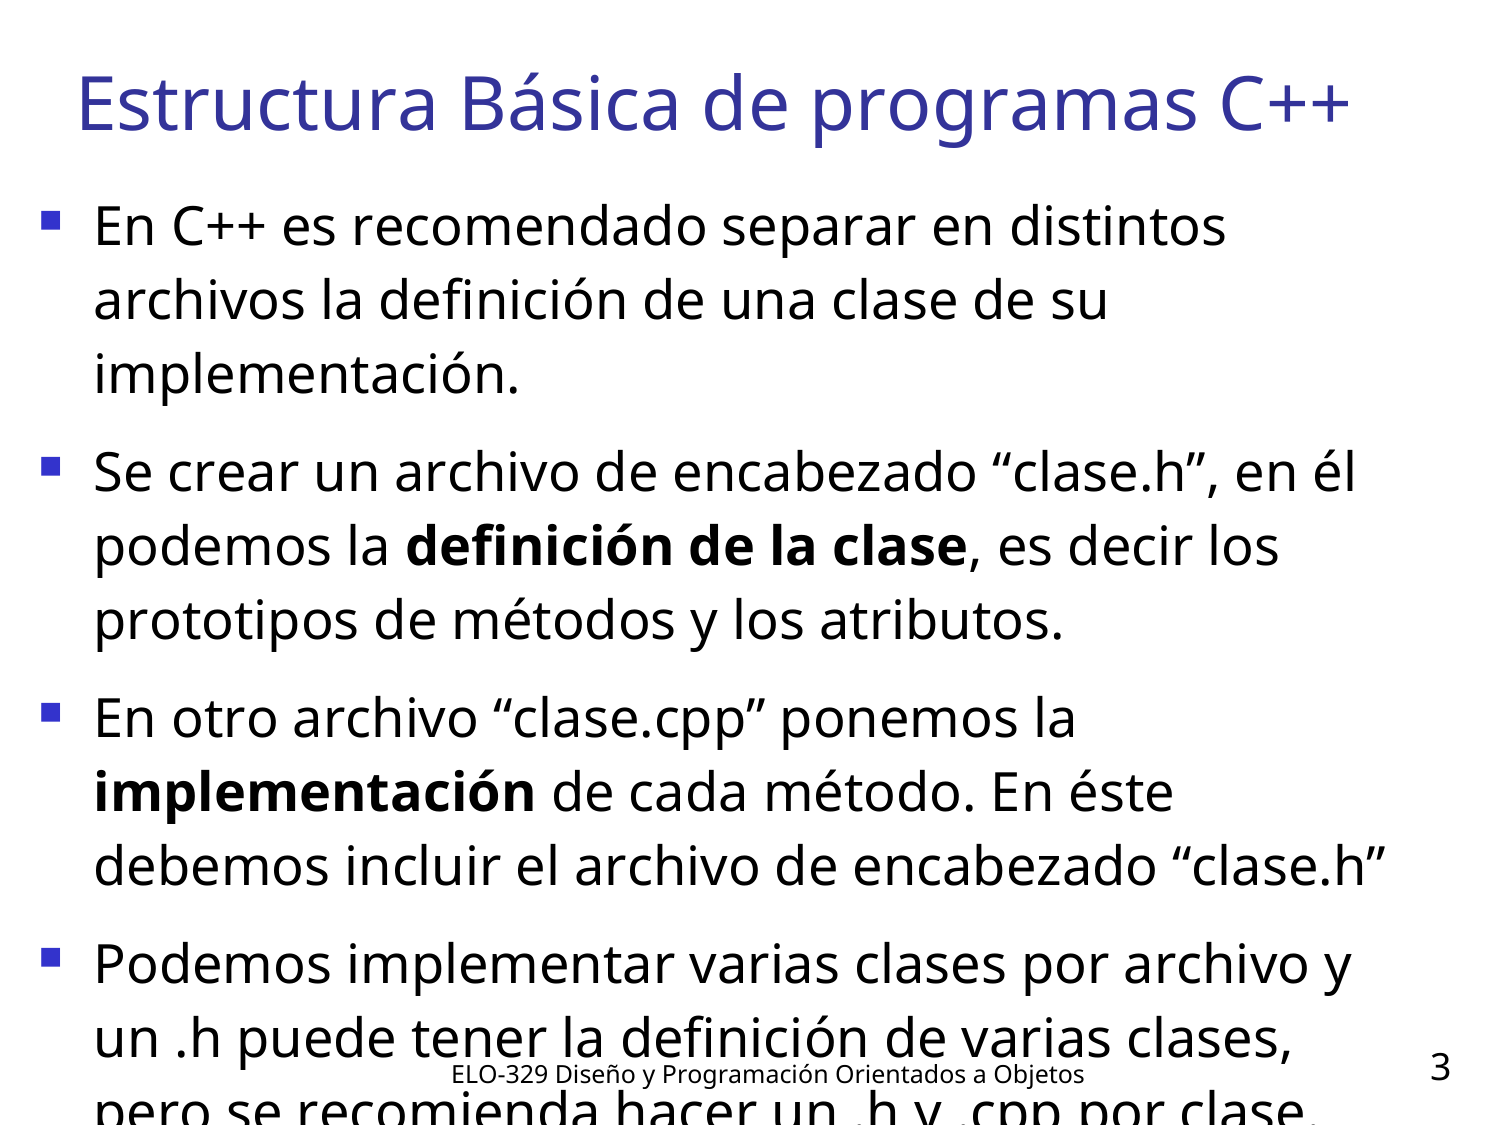

# Estructura Básica de programas C++
En C++ es recomendado separar en distintos archivos la definición de una clase de su implementación.
Se crear un archivo de encabezado “clase.h”, en él podemos la definición de la clase, es decir los prototipos de métodos y los atributos.
En otro archivo “clase.cpp” ponemos la implementación de cada método. En éste debemos incluir el archivo de encabezado “clase.h”
Podemos implementar varias clases por archivo y un .h puede tener la definición de varias clases, pero se recomienda hacer un .h y .cpp por clase.
3